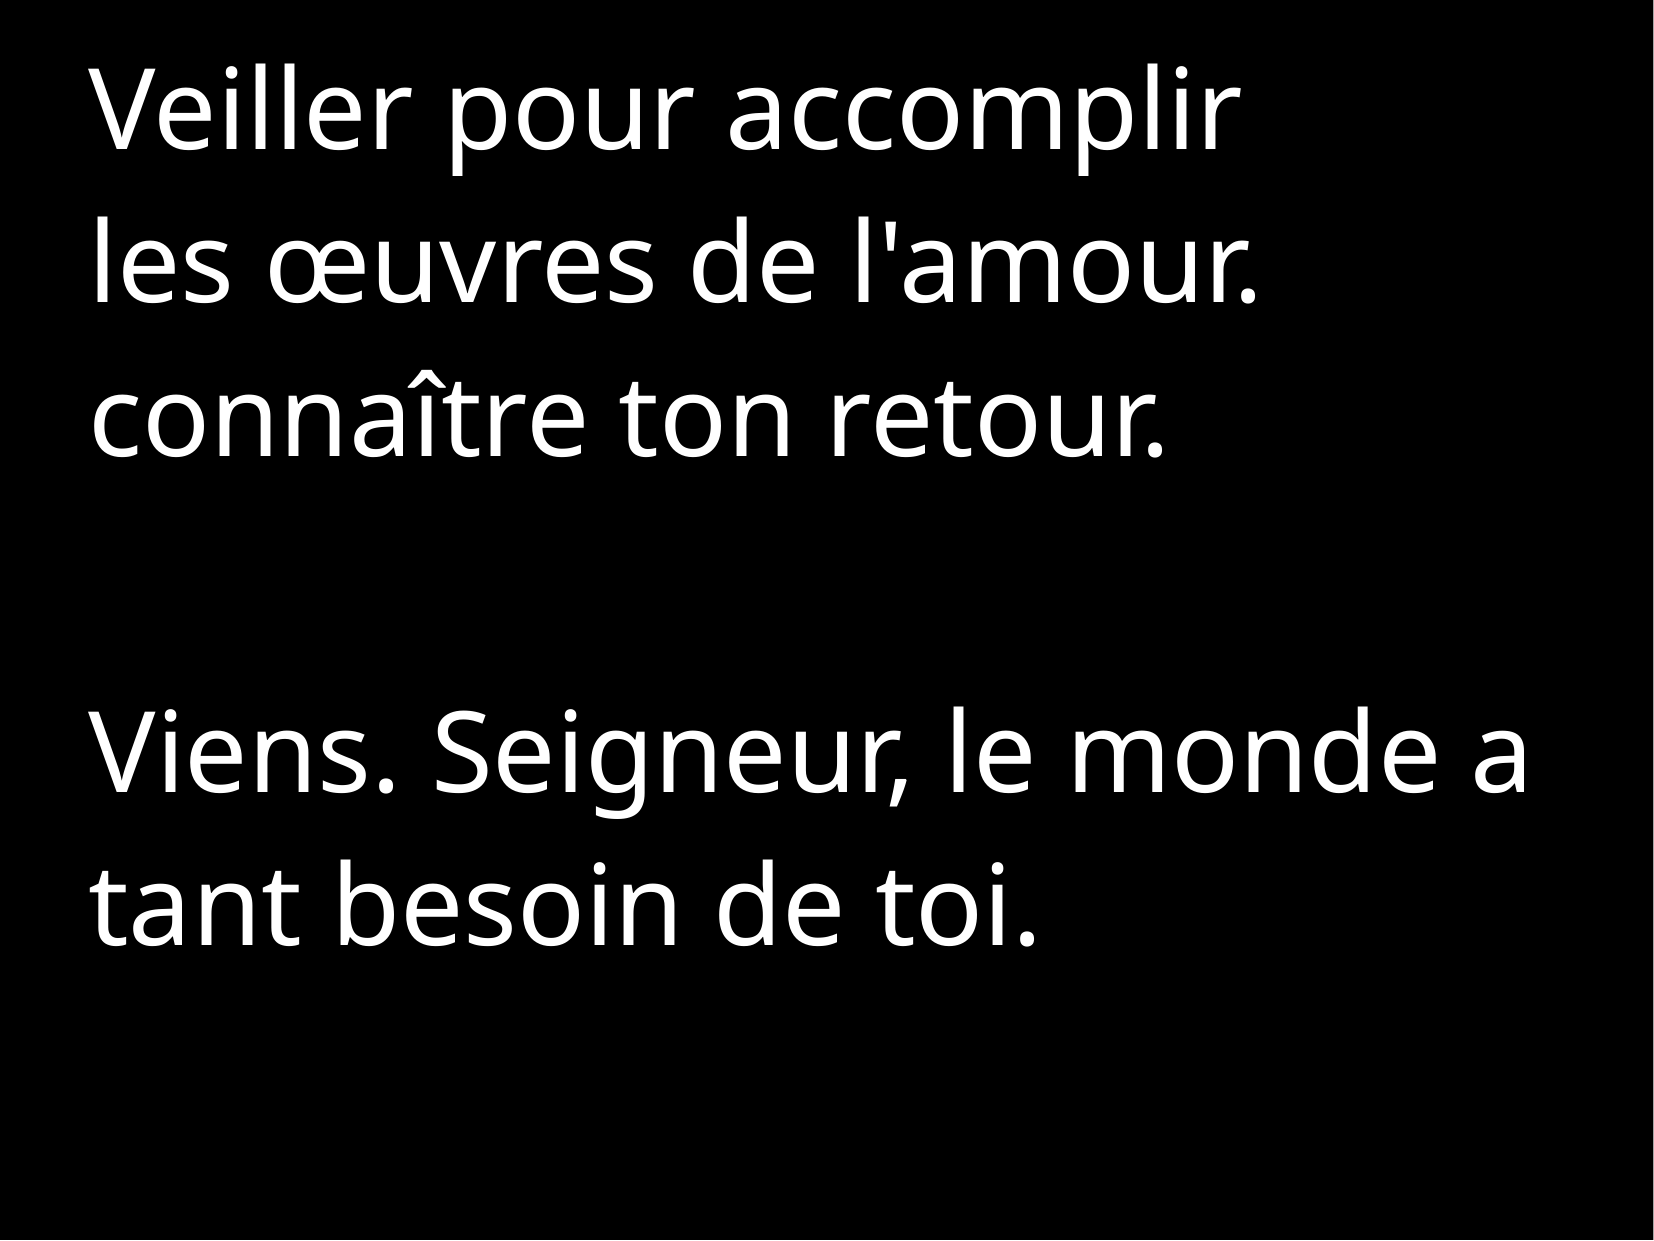

# Veiller pour accomplir les œuvres de l'amour. connaître ton retour.
Viens. Seigneur, le monde a tant besoin de toi.